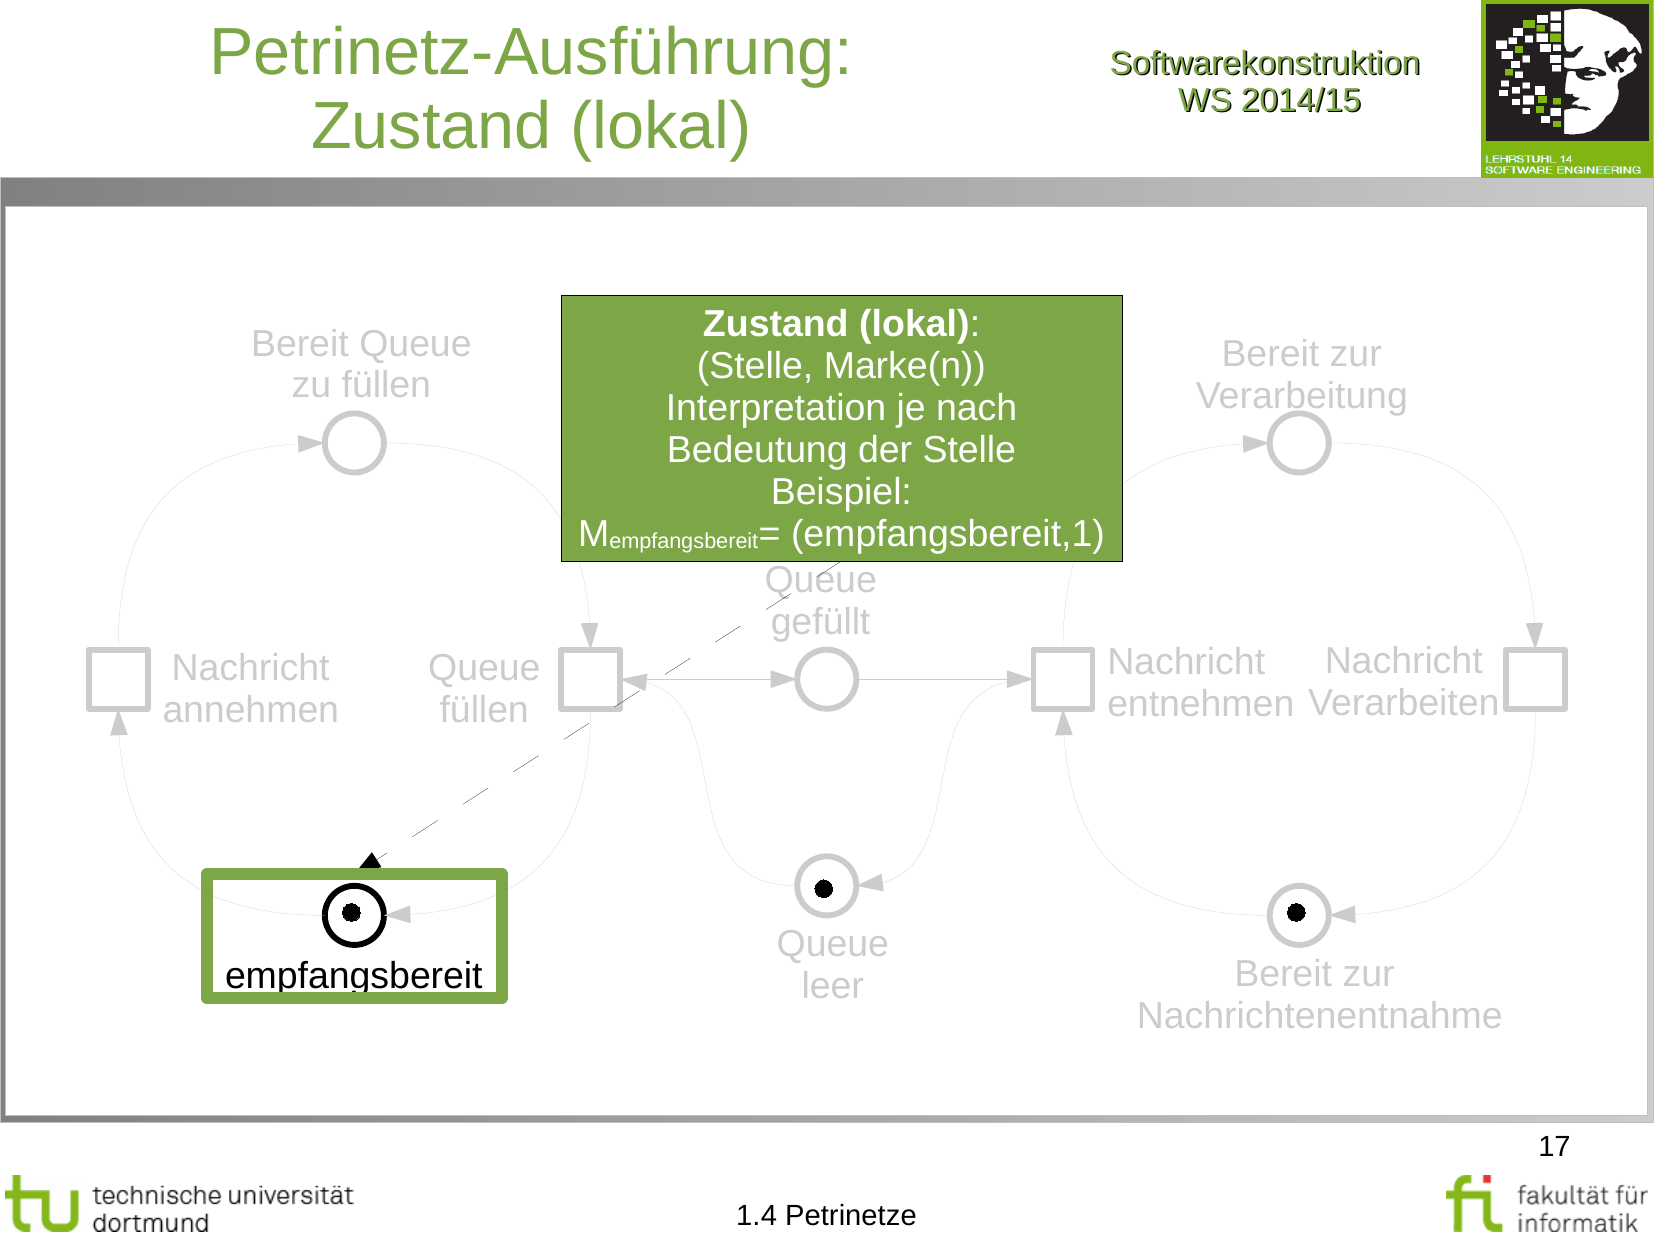

# Petrinetz-Ausführung: Zustand (lokal)
Zustand (lokal):
(Stelle, Marke(n))
Interpretation je nach
Bedeutung der Stelle
Beispiel:
Mempfangsbereit= (empfangsbereit,1)
Bereit Queue
zu füllen
Bereit zur
Verarbeitung
Queue
gefüllt
Nachricht
Verarbeiten
Nachricht
entnehmen
Nachricht
annehmen
Queue
füllen
Queue
leer
Bereit zur
Nachrichtenentnahme
empfangsbereit
17
1.4 Petrinetze